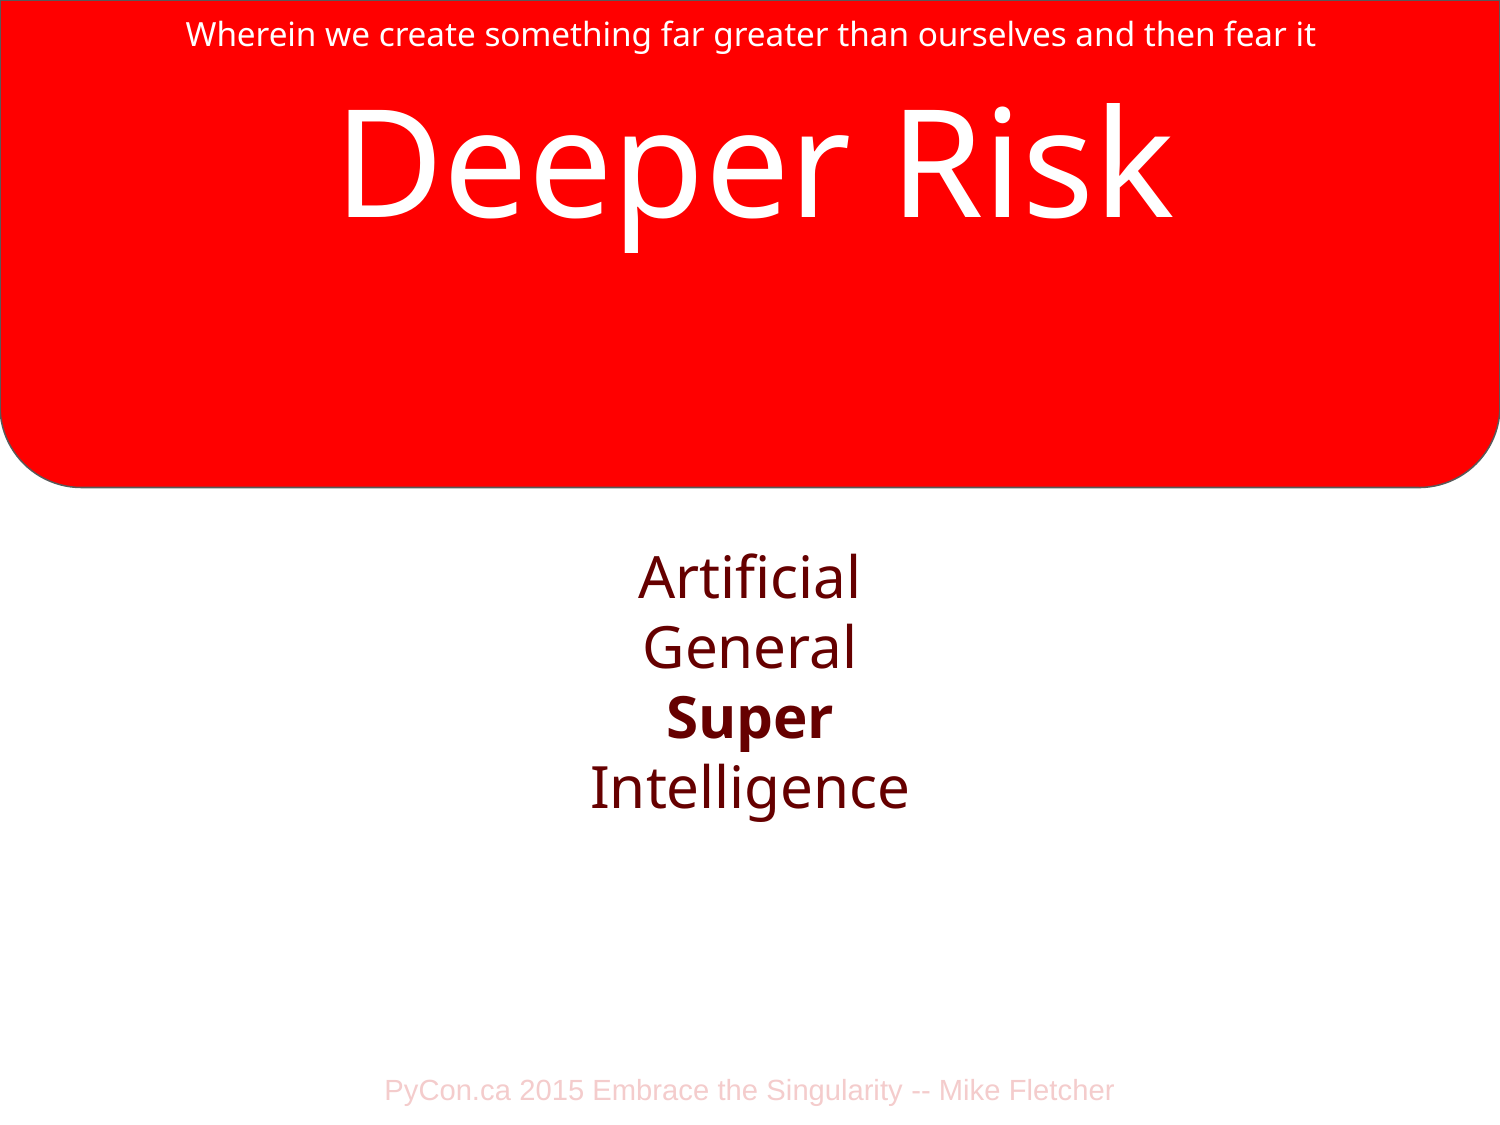

Wherein we create something far greater than ourselves and then fear it
# Deeper Risk
Artificial
General
Super
Intelligence